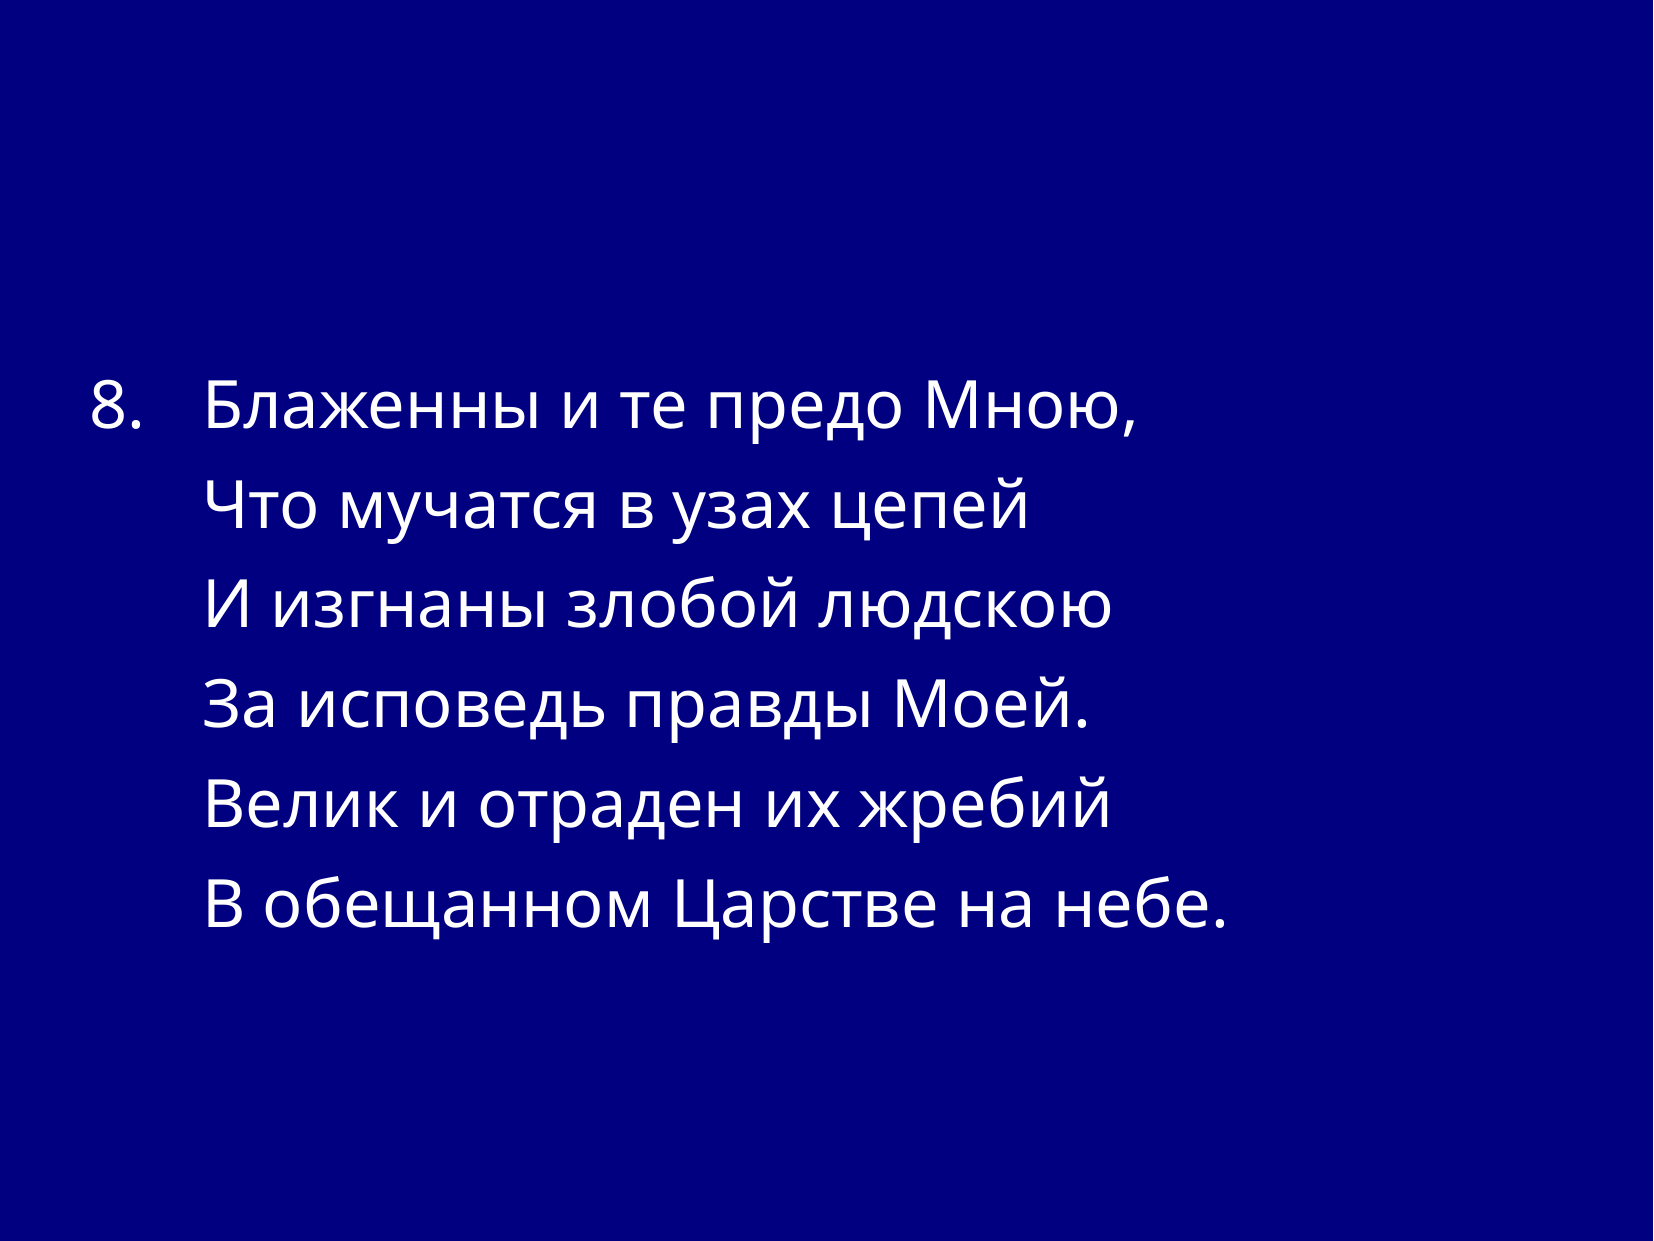

8.	Блаженны и те предо Мною,
	Что мучатся в узах цепей
	И изгнаны злобой людскою
	За исповедь правды Моей.
	Велик и отраден их жребий
	В обещанном Царстве на небе.